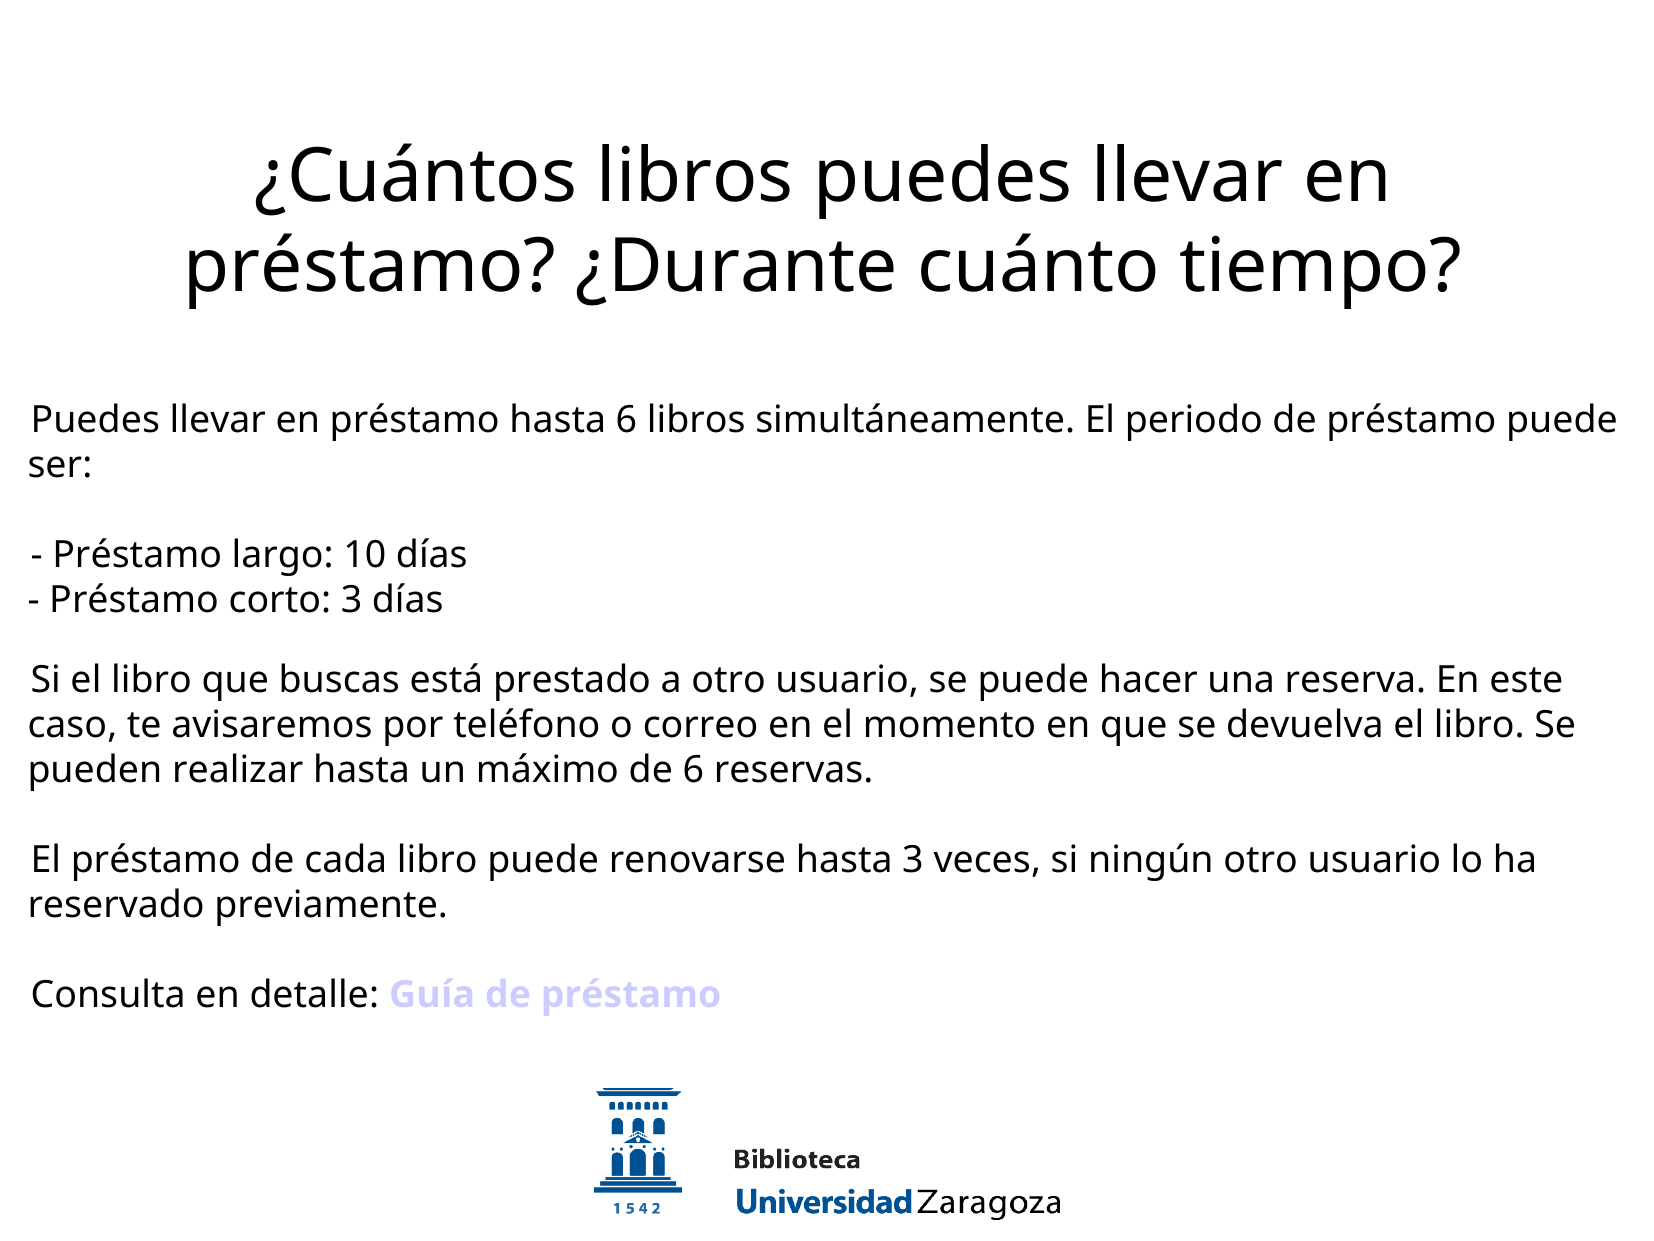

¿Cuántos libros puedes llevar en préstamo? ¿Durante cuánto tiempo?
Puedes llevar en préstamo hasta 6 libros simultáneamente. El periodo de préstamo puede ser:
- Préstamo largo: 10 días
- Préstamo corto: 3 días
Si el libro que buscas está prestado a otro usuario, se puede hacer una reserva. En este caso, te avisaremos por teléfono o correo en el momento en que se devuelva el libro. Se pueden realizar hasta un máximo de 6 reservas.
El préstamo de cada libro puede renovarse hasta 3 veces, si ningún otro usuario lo ha reservado previamente.
Consulta en detalle: Guía de préstamo